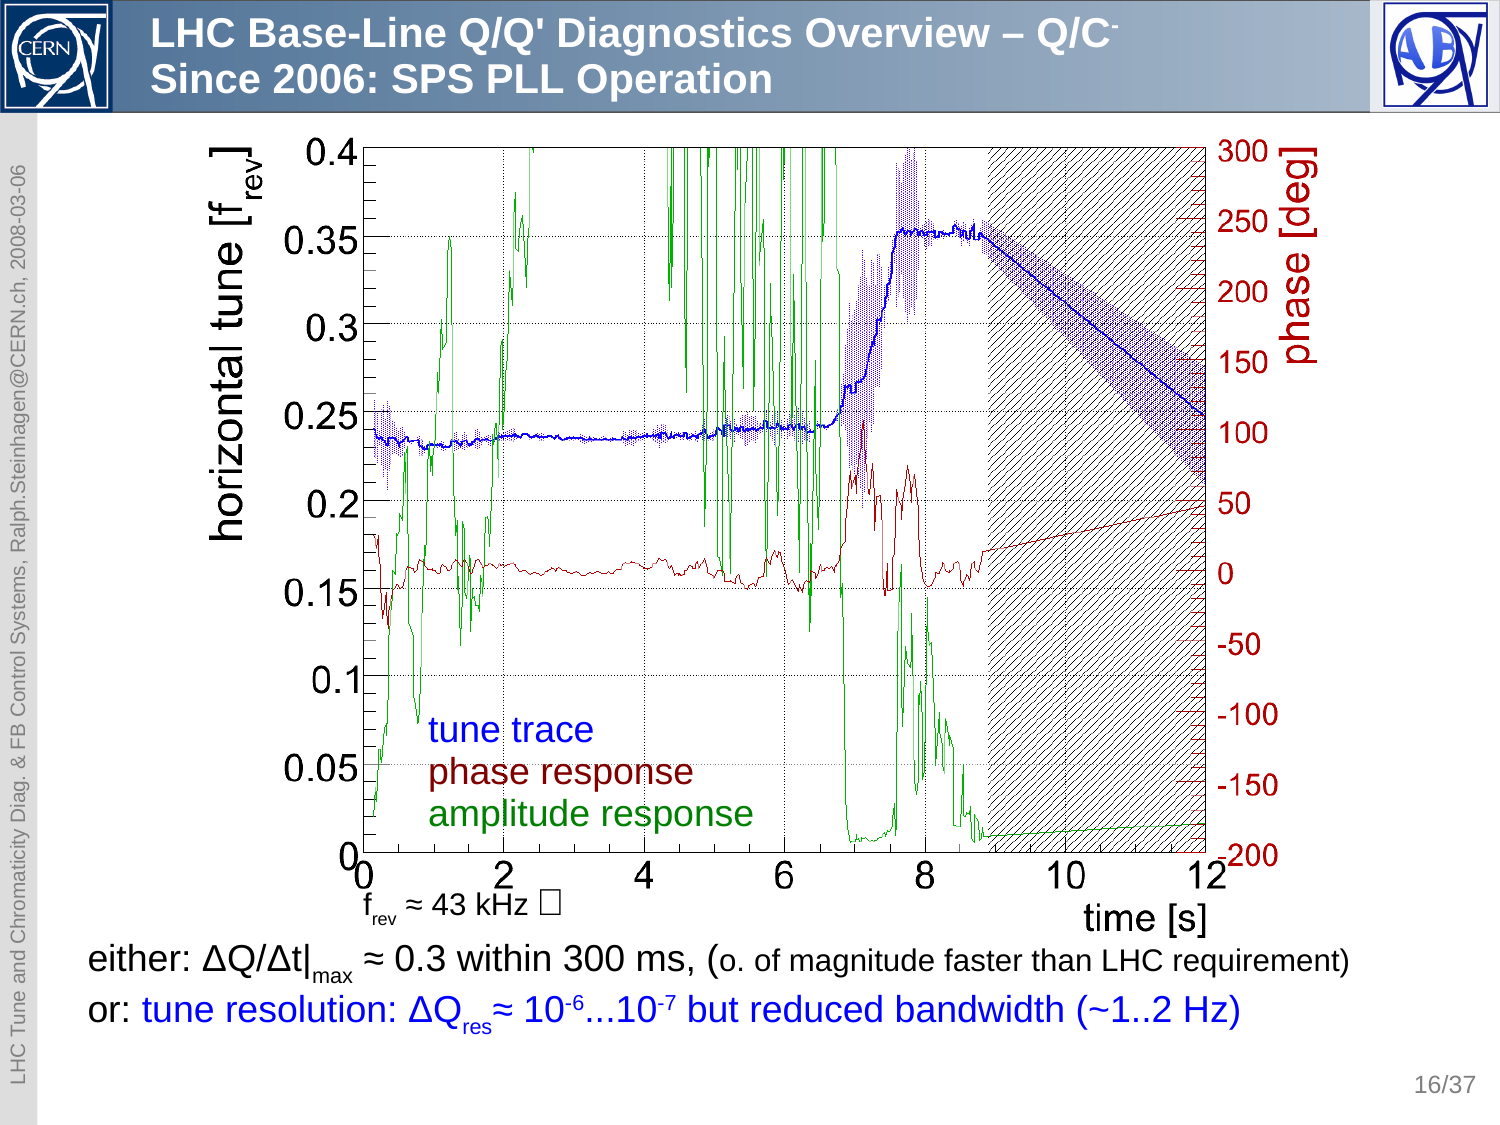

# LHC Base-Line Q/Q' Diagnostics Overview – Q/C- Since 2006: SPS PLL Operation
either: ΔQ/Δt|max ≈ 0.3 within 300 ms, (o. of magnitude faster than LHC requirement)
or: tune resolution: ΔQres≈ 10-6...10-7 but reduced bandwidth (~1..2 Hz)
tune trace
phase response
amplitude response
frev ≈ 43 kHzﾧ